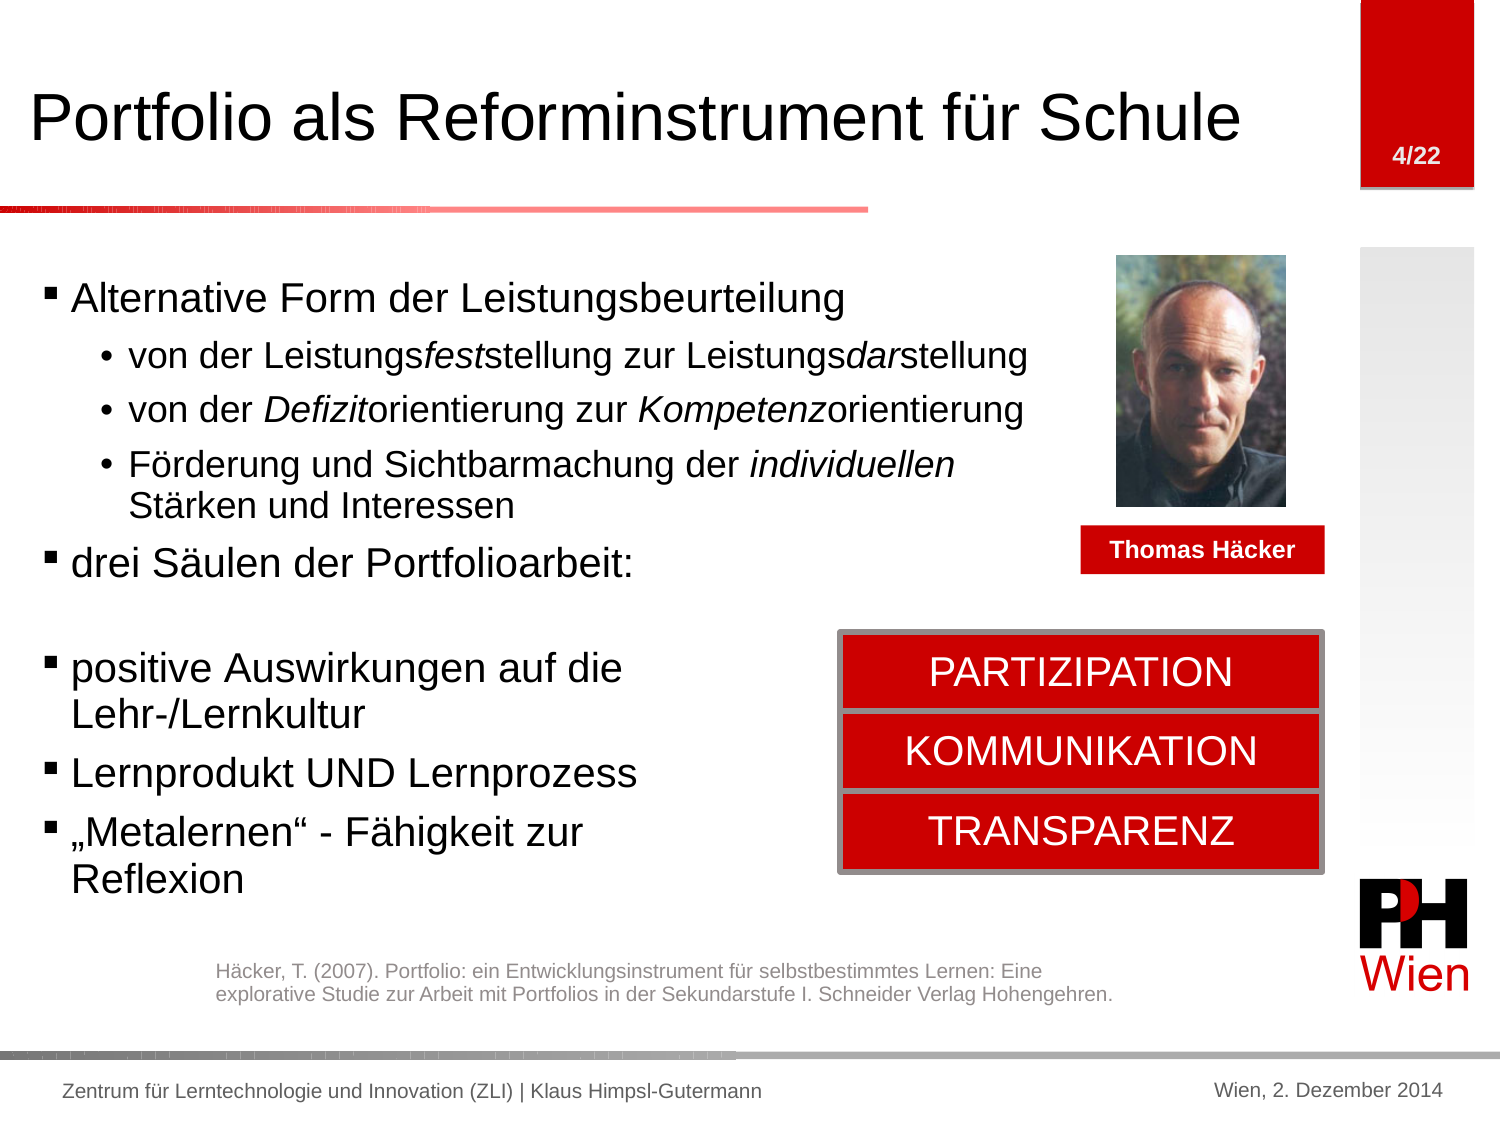

# Portfolio als Reforminstrument für Schule
4
Alternative Form der Leistungsbeurteilung
von der Leistungsfeststellung zur Leistungsdarstellung
von der Defizitorientierung zur Kompetenzorientierung
Förderung und Sichtbarmachung der individuellen
Stärken und Interessen
drei Säulen der Portfolioarbeit:
positive Auswirkungen auf die
Lehr-/Lernkultur
Lernprodukt UND Lernprozess
„Metalernen“ - Fähigkeit zur
Reflexion
Thomas Häcker
PARTIZIPATION
KOMMUNIKATION
TRANSPARENZ
Häcker, T. (2007). Portfolio: ein Entwicklungsinstrument für selbstbestimmtes Lernen: Eine explorative Studie zur Arbeit mit Portfolios in der Sekundarstufe I. Schneider Verlag Hohengehren.
Wien, 2. Dezember 2014